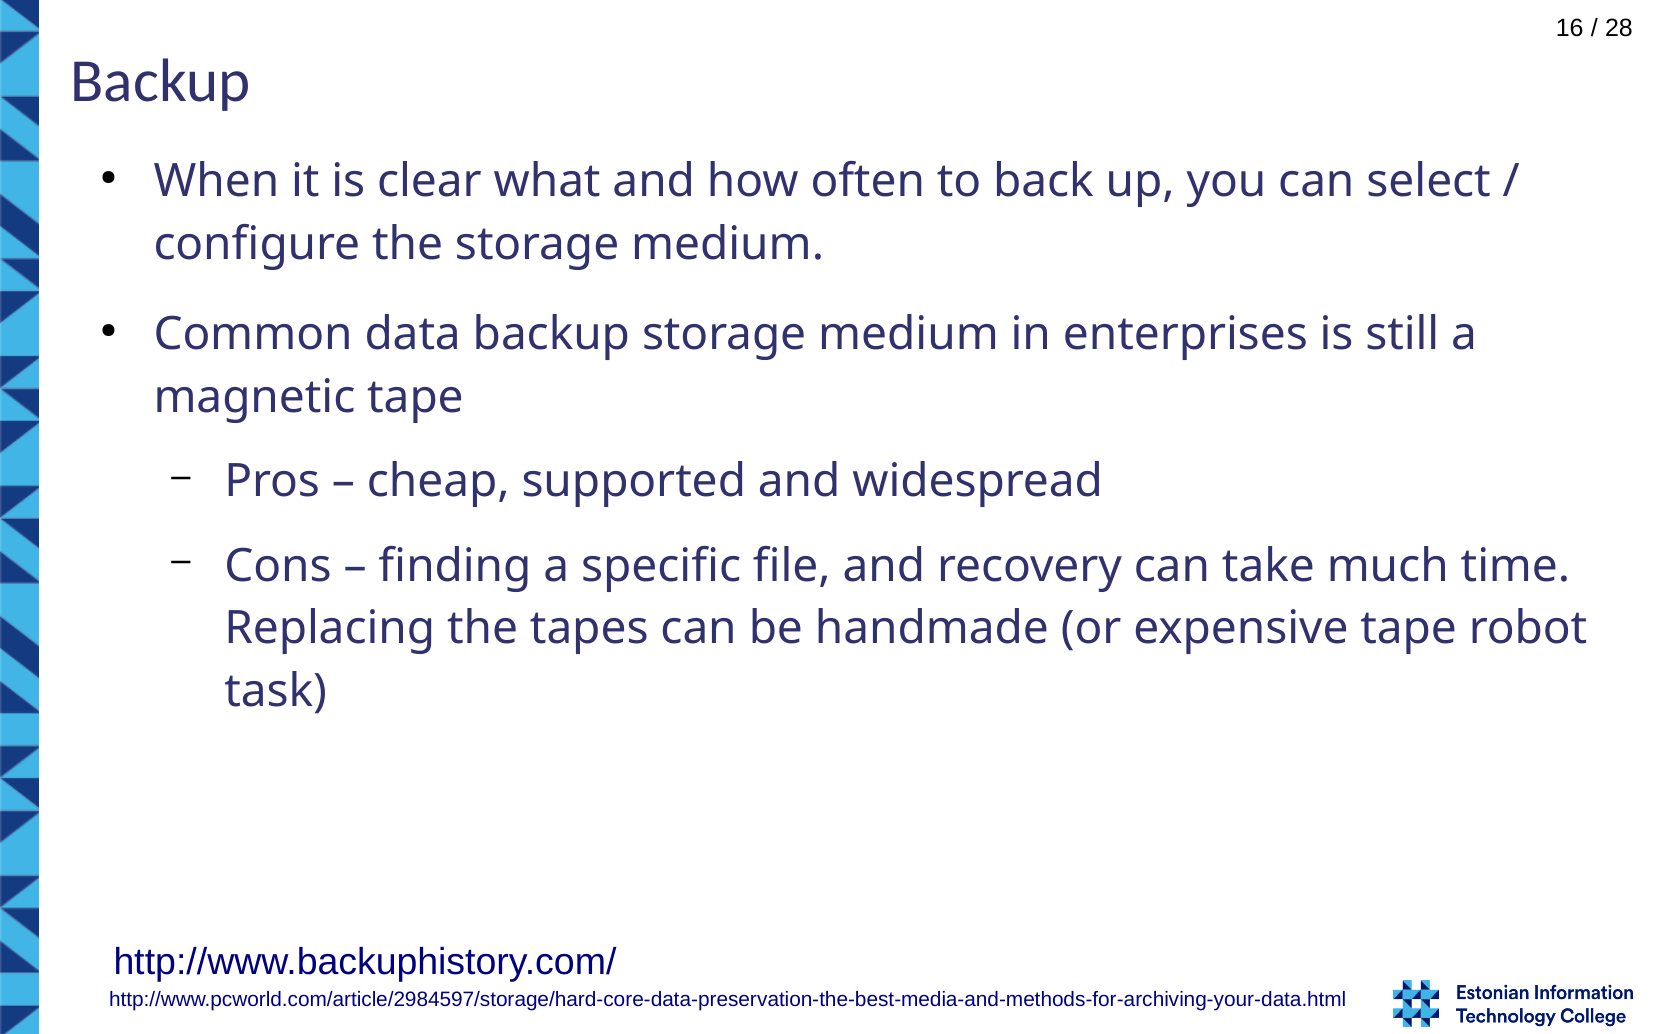

# Backup
When it is clear what and how often to back up, you can select / configure the storage medium.
Common data backup storage medium in enterprises is still a magnetic tape
Pros – cheap, supported and widespread
Cons – finding a specific file, and recovery can take much time. Replacing the tapes can be handmade (or expensive tape robot task)
http://www.backuphistory.com/
http://www.pcworld.com/article/2984597/storage/hard-core-data-preservation-the-best-media-and-methods-for-archiving-your-data.html